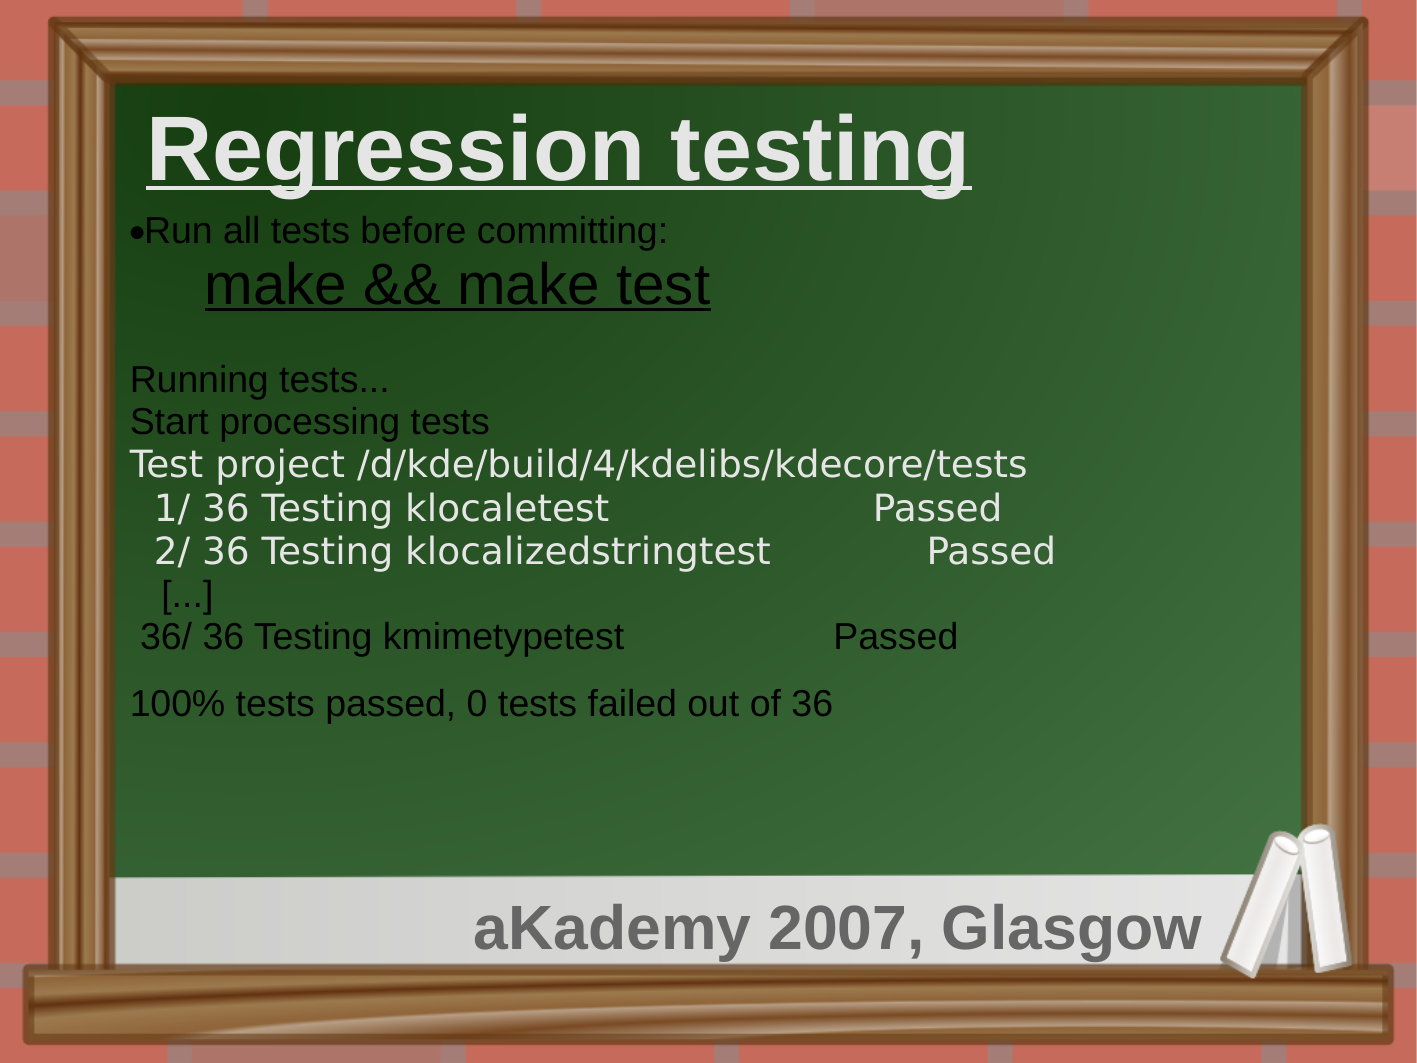

Regression testing
Run all tests before committing:
	make && make test
Running tests...
Start processing tests
Test project /d/kde/build/4/kdelibs/kdecore/tests
 1/ 36 Testing klocaletest Passed
 2/ 36 Testing klocalizedstringtest Passed
 [...]
 36/ 36 Testing kmimetypetest Passed
100% tests passed, 0 tests failed out of 36